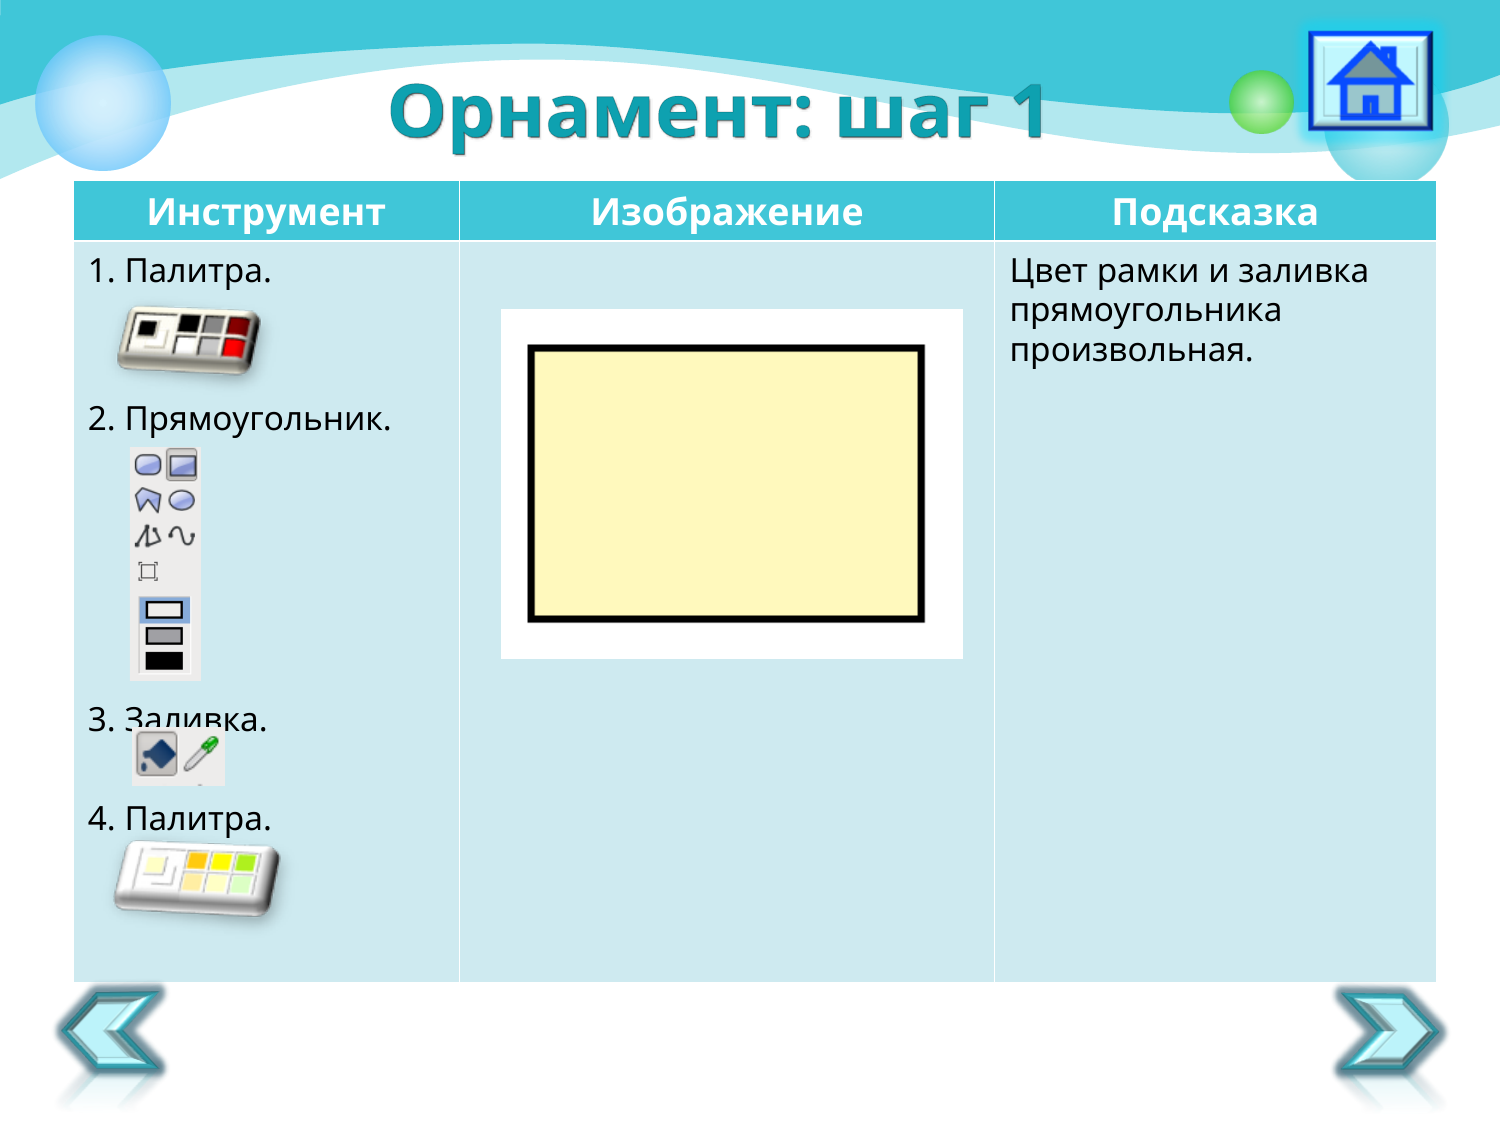

| | | |
| --- | --- | --- |
| | | |
Орнамент: шаг 1
| Инструмент | Изображение | Подсказка |
| --- | --- | --- |
| 1. Палитра. 2. Прямоугольник. 3. Заливка. 4. Палитра. | | Цвет рамки и заливка прямоугольника произвольная. |